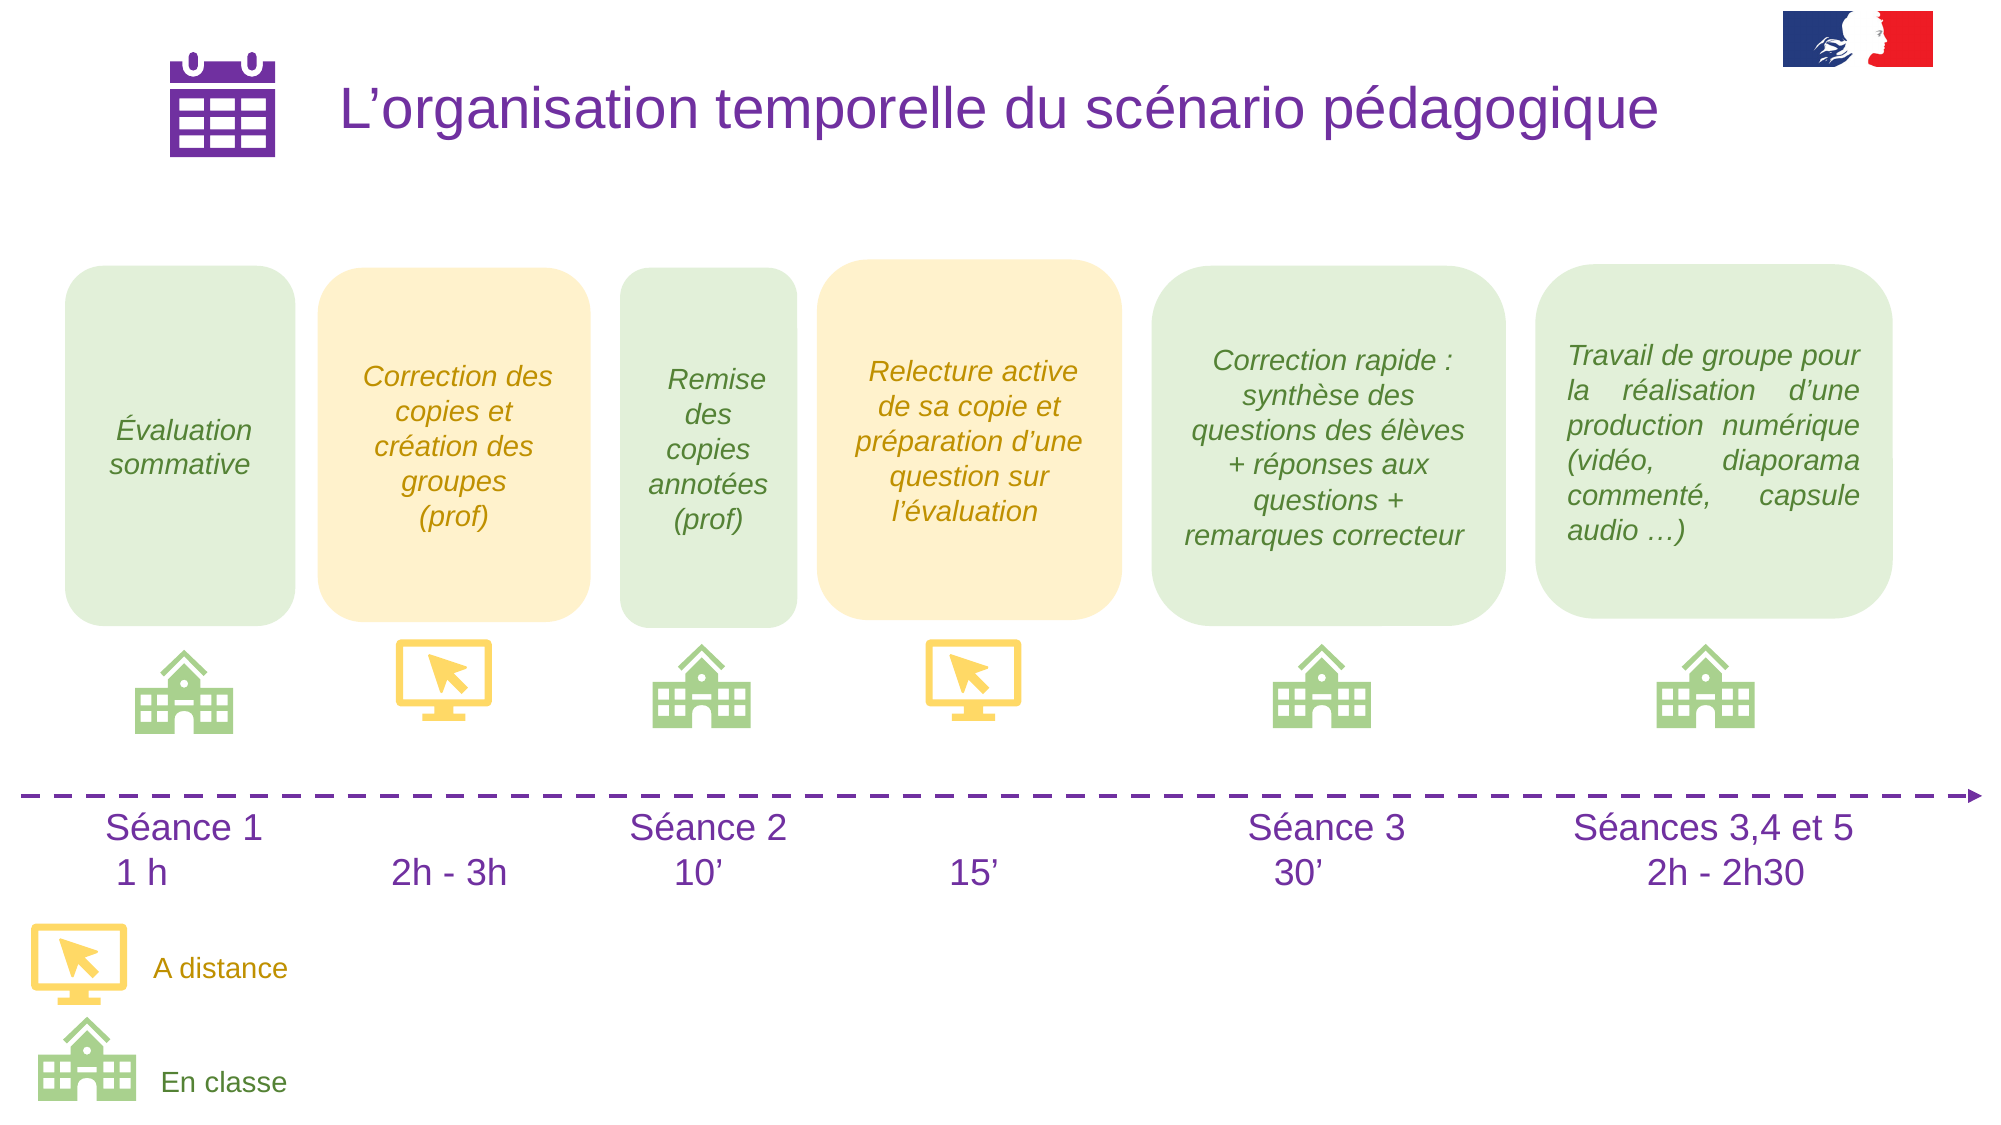

L’organisation temporelle du scénario pédagogique
 Relecture active de sa copie et préparation d’une question sur l’évaluation
Travail de groupe pour la réalisation d’une production numérique (vidéo, diaporama commenté, capsule audio …)
 Évaluation sommative
 Correction rapide : synthèse des questions des élèves + réponses aux questions + remarques correcteur
 Correction des copies et création des groupes
(prof)
 Remise des copies annotées
(prof)
 Séance 1 Séance 2 Séance 3 Séances 3,4 et 5
 1 h 	 2h - 3h		10’	 15’		30’		 2h - 2h30
A distance
En classe